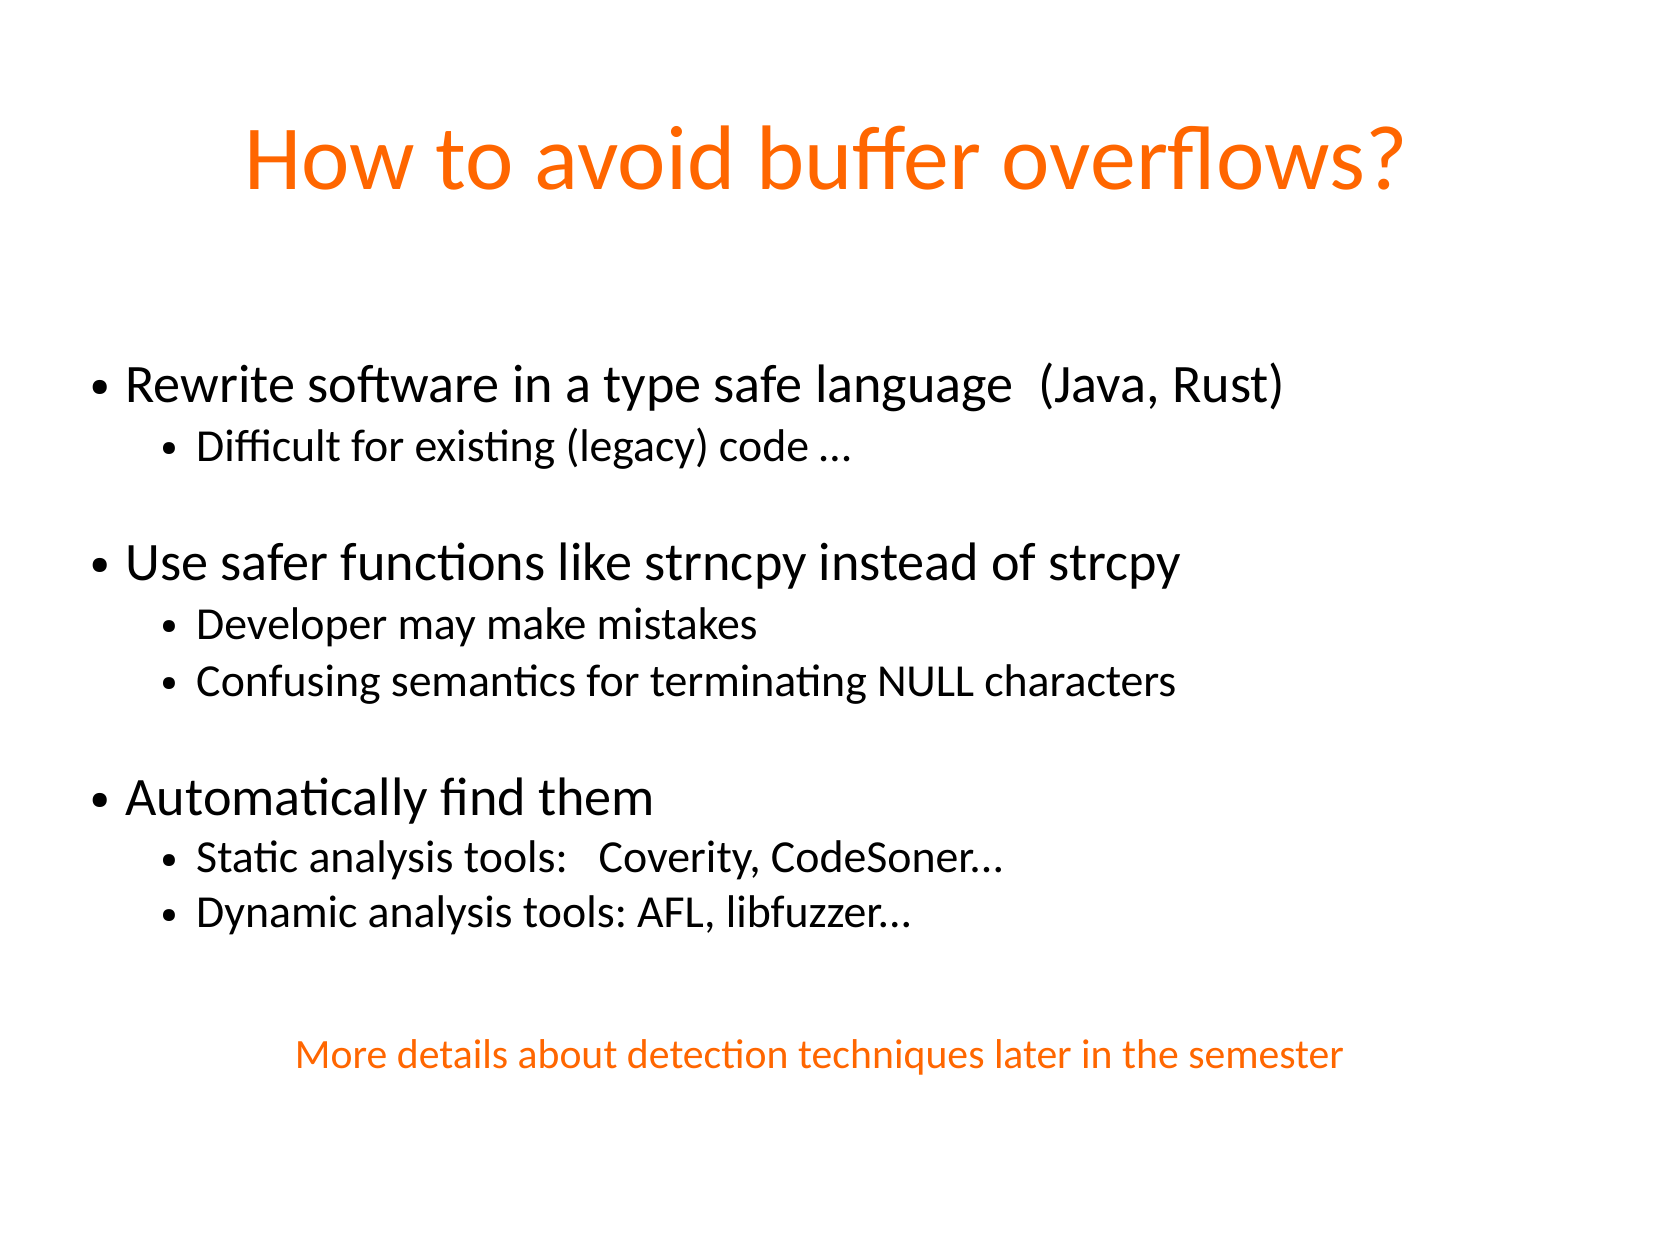

# How to avoid buffer overflows?
Rewrite software in a type safe language (Java, Rust)
Difficult for existing (legacy) code …
Use safer functions like strncpy instead of strcpy
Developer may make mistakes
Confusing semantics for terminating NULL characters
Automatically find them
Static analysis tools: Coverity, CodeSoner...
Dynamic analysis tools: AFL, libfuzzer...
More details about detection techniques later in the semester